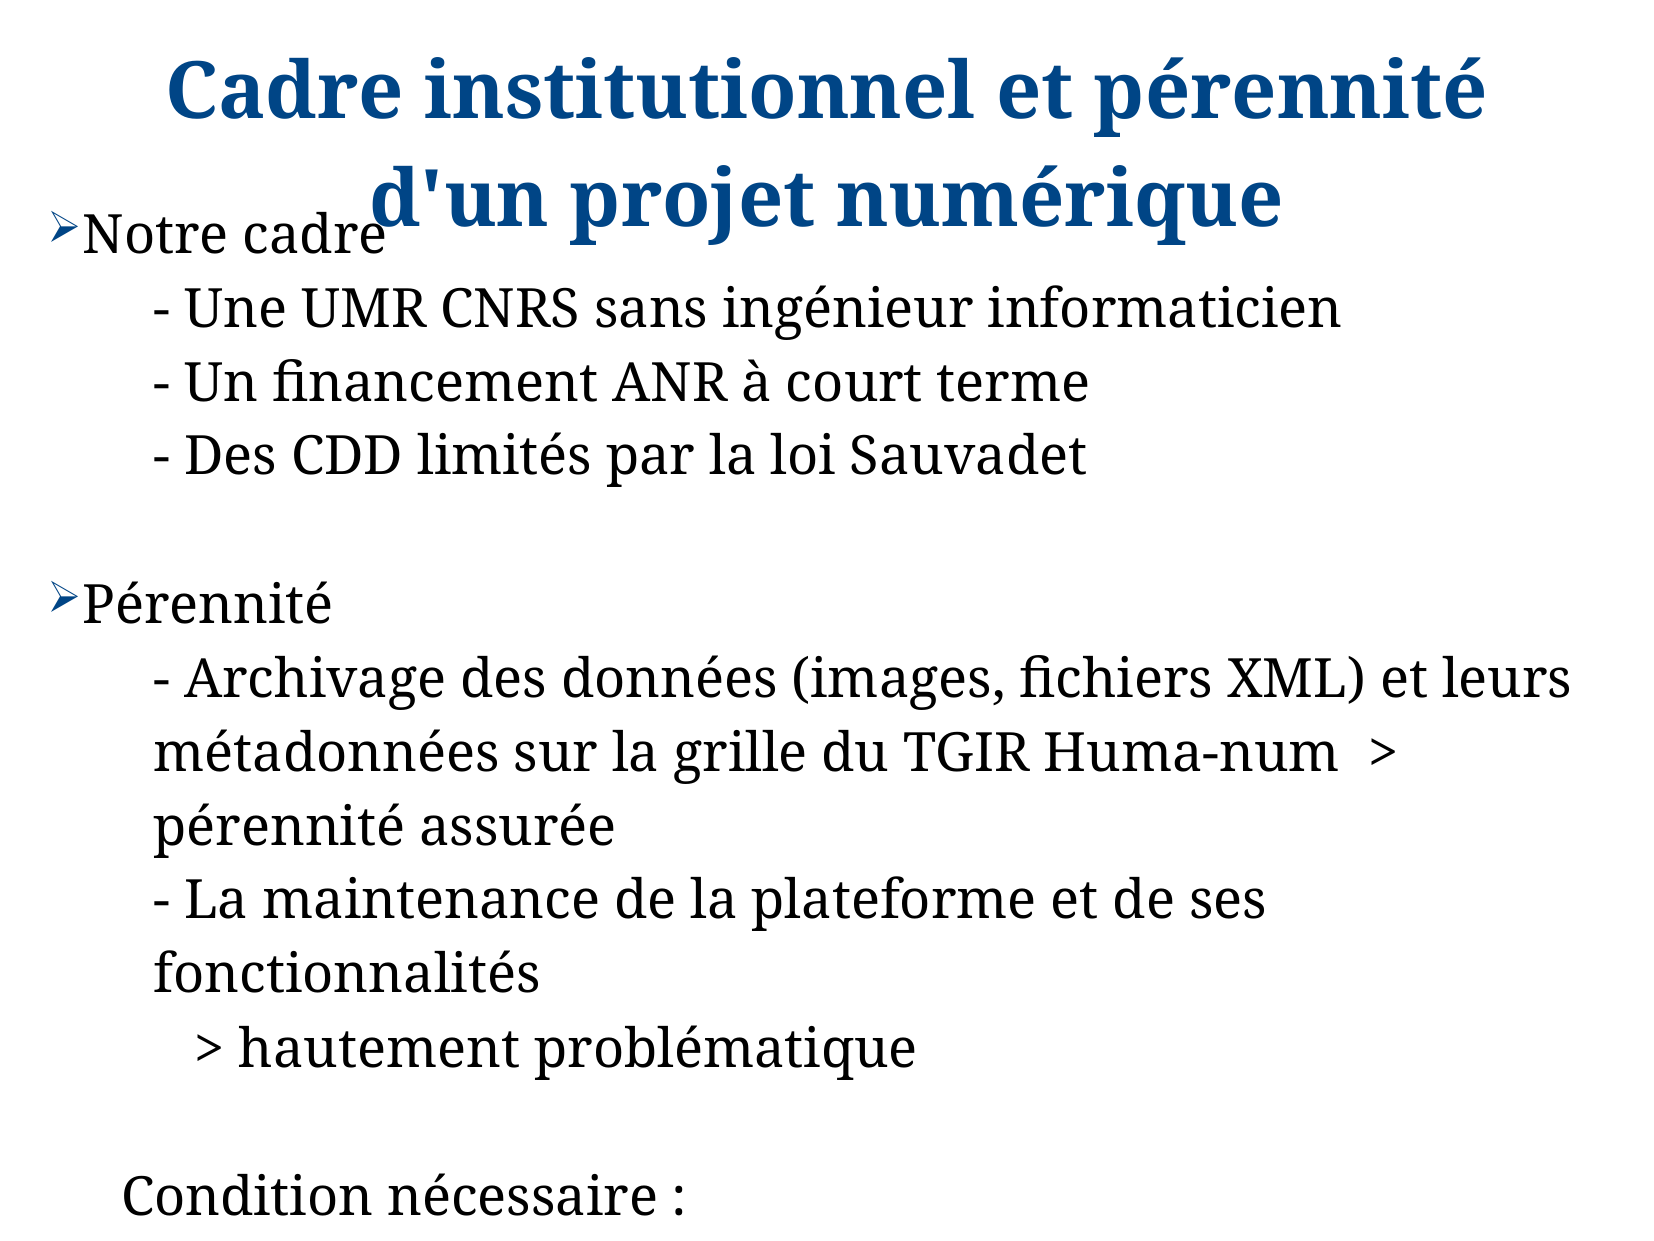

# Cadre institutionnel et pérennité d'un projet numérique
Notre cadre
- Une UMR CNRS sans ingénieur informaticien
- Un financement ANR à court terme
- Des CDD limités par la loi Sauvadet
Pérennité
- Archivage des données (images, fichiers XML) et leurs métadonnées sur la grille du TGIR Huma-num > pérennité assurée
- La maintenance de la plateforme et de ses fonctionnalités
		> hautement problématique
	Condition nécessaire :
	une infrastructure numérique stable et de taille suffisante.